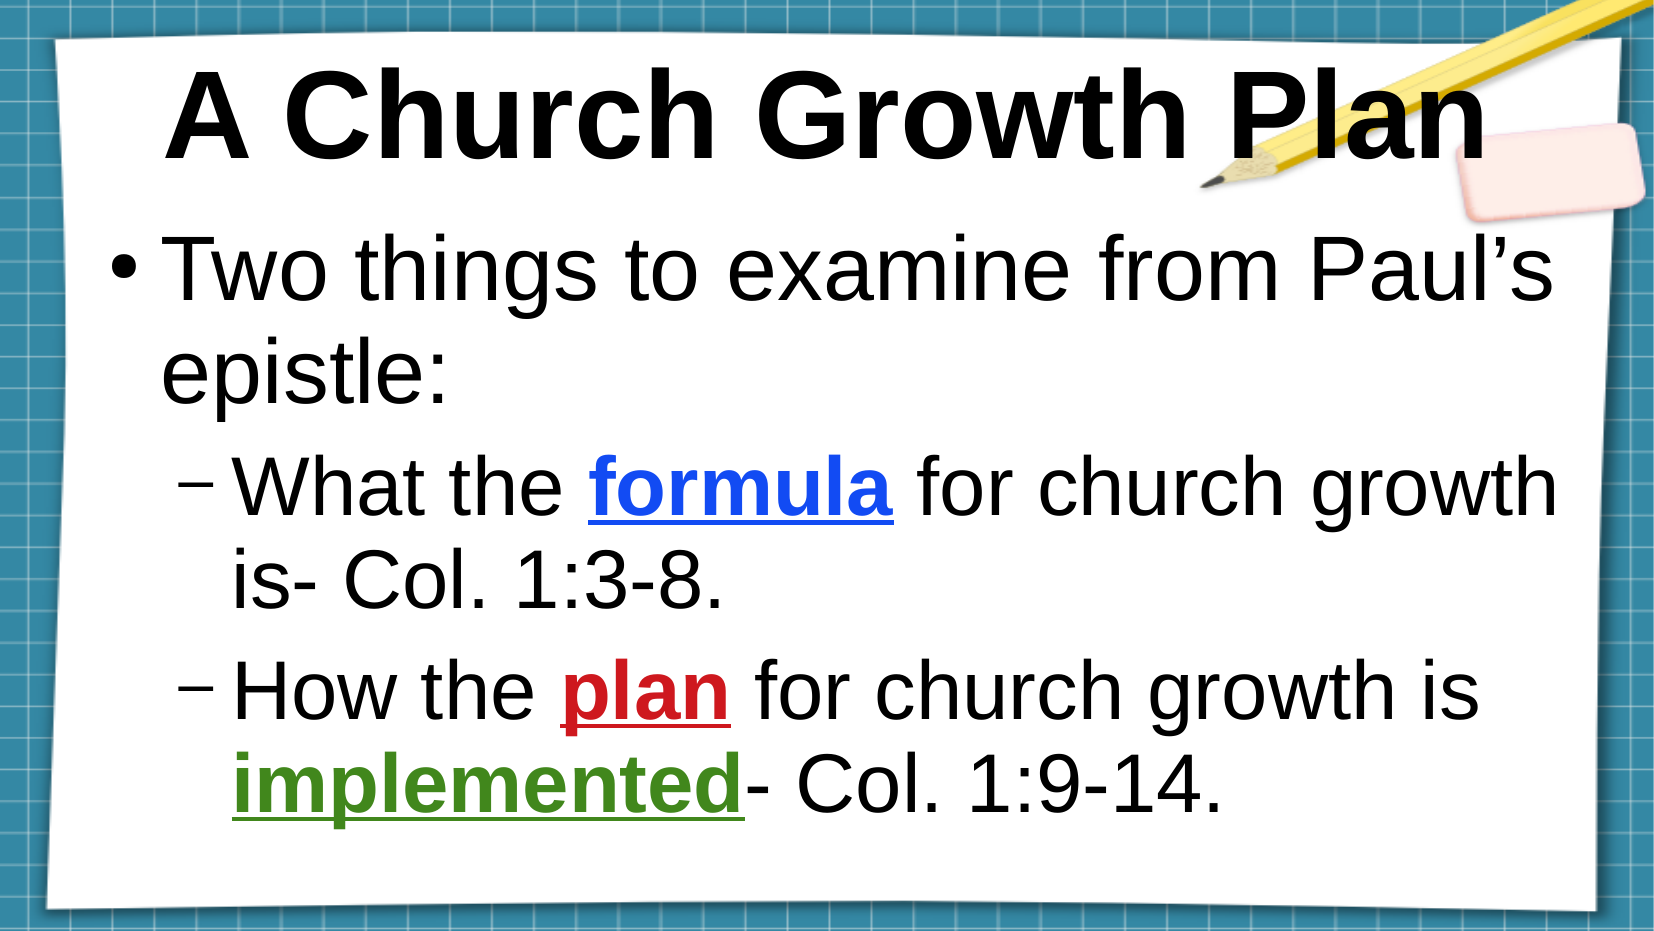

# A Church Growth Plan
Two things to examine from Paul’s epistle:
What the formula for church growth is- Col. 1:3-8.
How the plan for church growth is implemented- Col. 1:9-14.